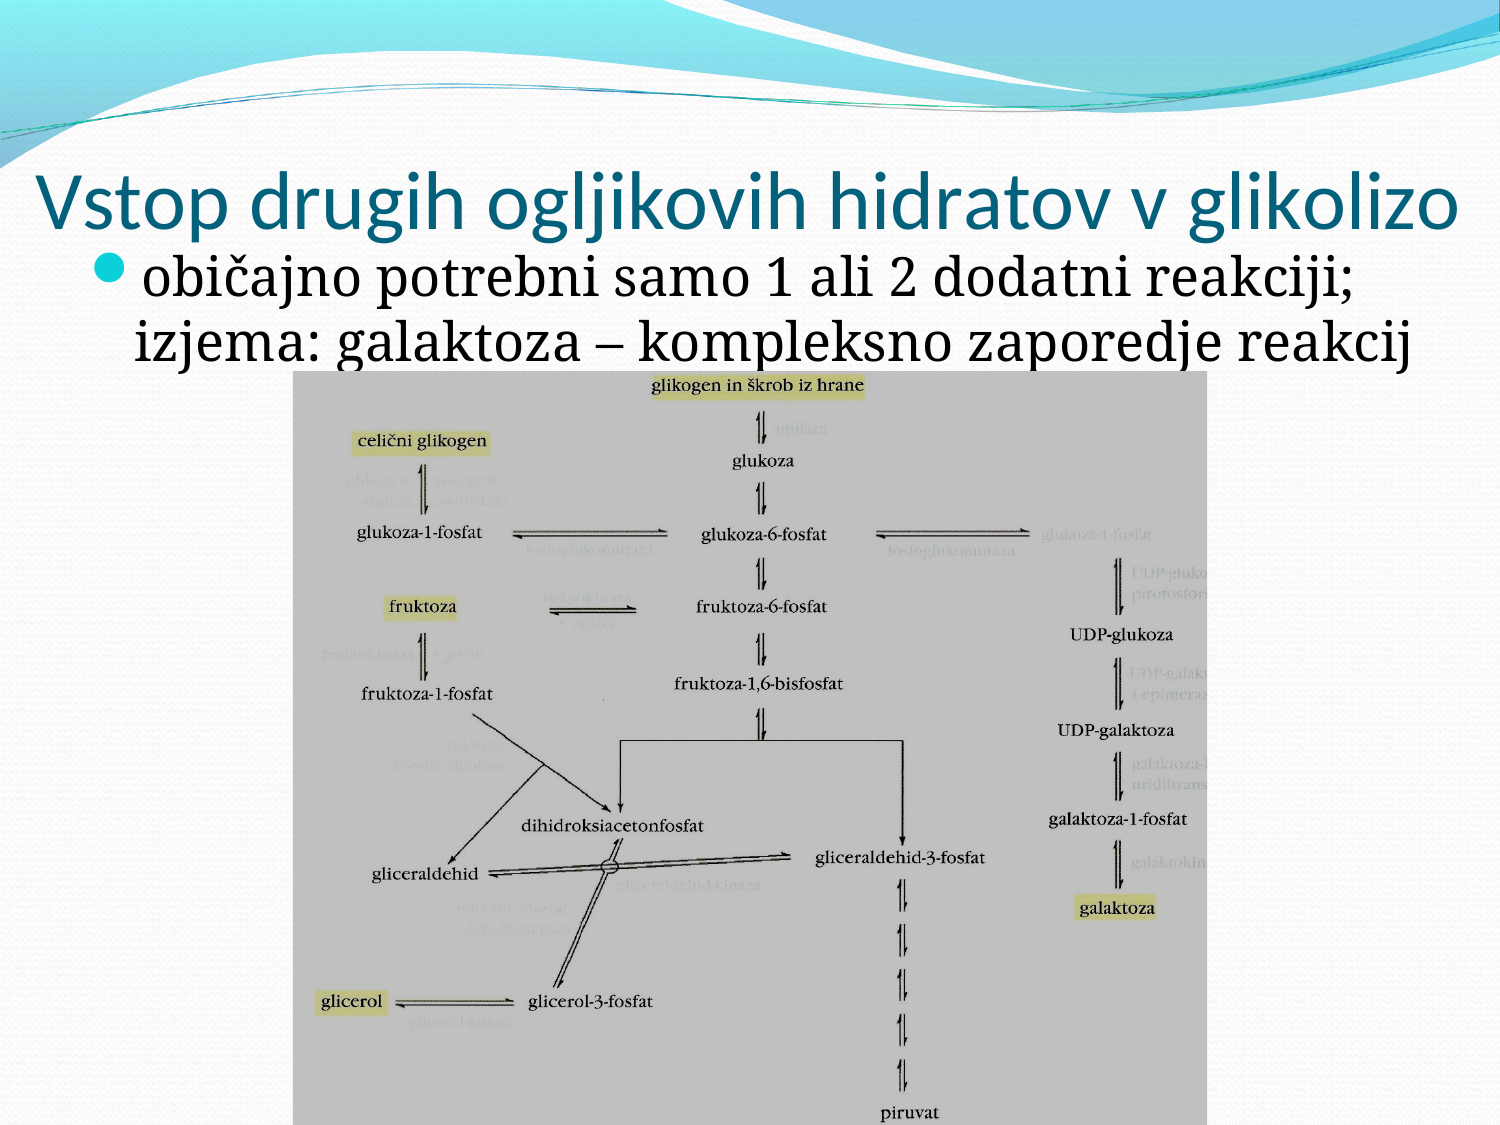

# Vstop drugih ogljikovih hidratov v glikolizo
običajno potrebni samo 1 ali 2 dodatni reakciji; izjema: galaktoza – kompleksno zaporedje reakcij